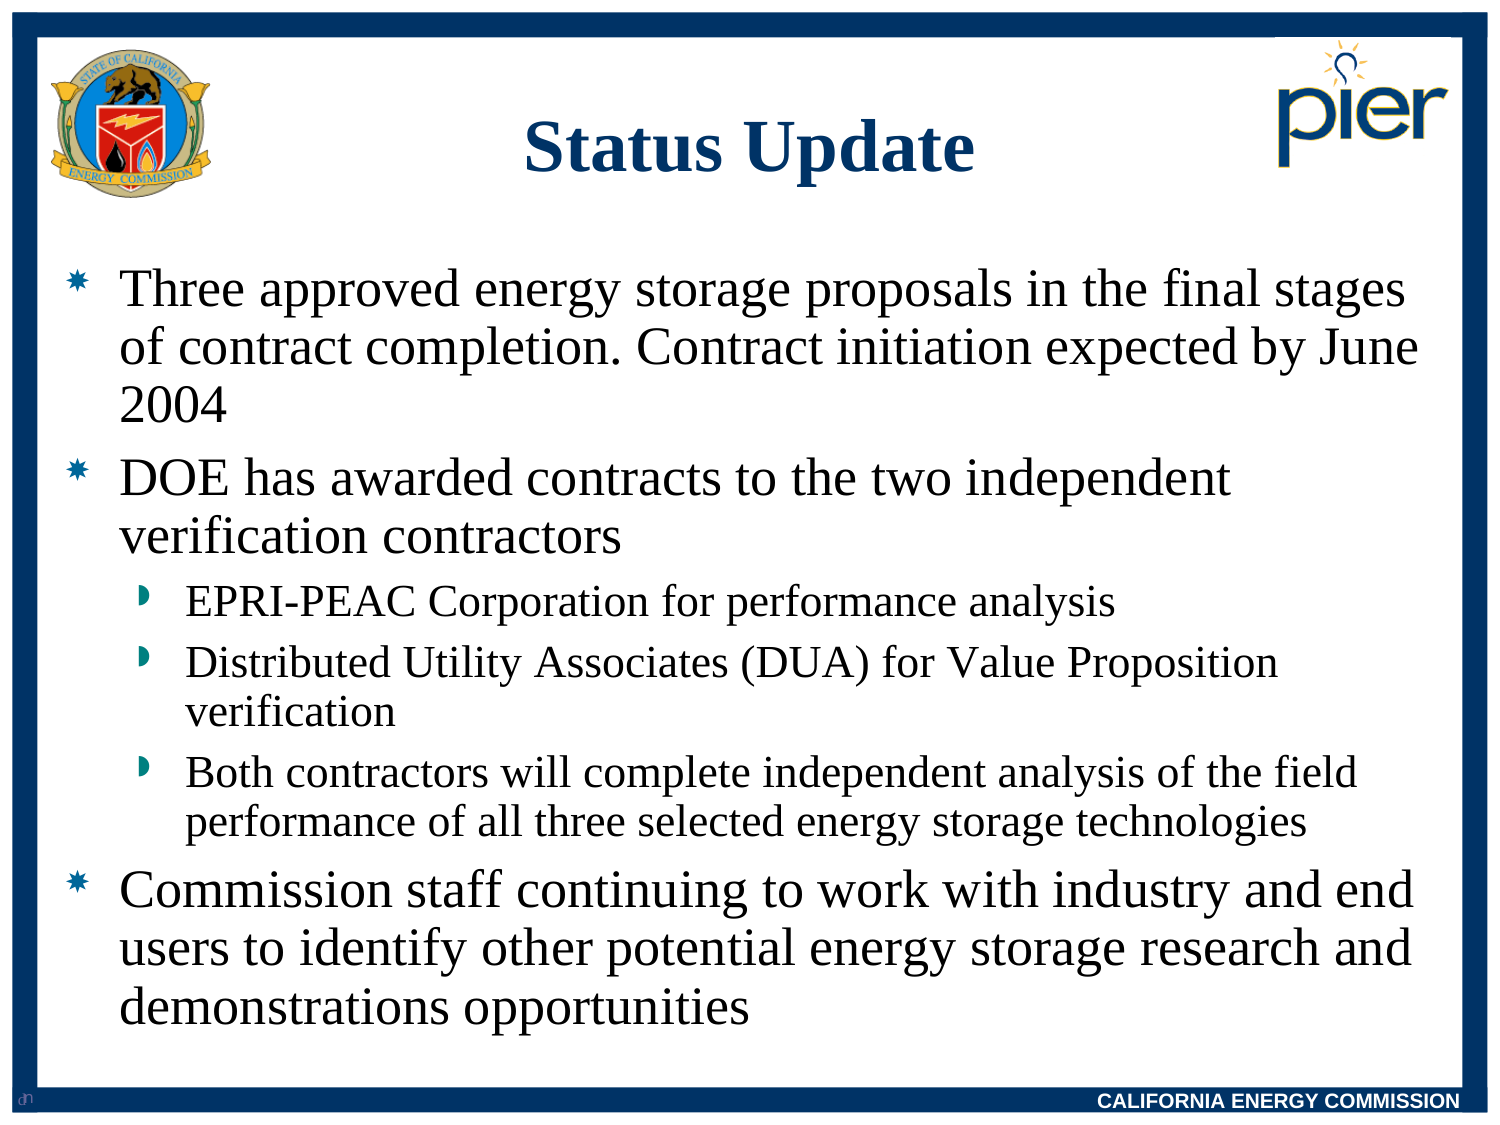

# Status Update
Three approved energy storage proposals in the final stages of contract completion. Contract initiation expected by June 2004
DOE has awarded contracts to the two independent verification contractors
EPRI-PEAC Corporation for performance analysis
Distributed Utility Associates (DUA) for Value Proposition verification
Both contractors will complete independent analysis of the field performance of all three selected energy storage technologies
Commission staff continuing to work with industry and end users to identify other potential energy storage research and demonstrations opportunities